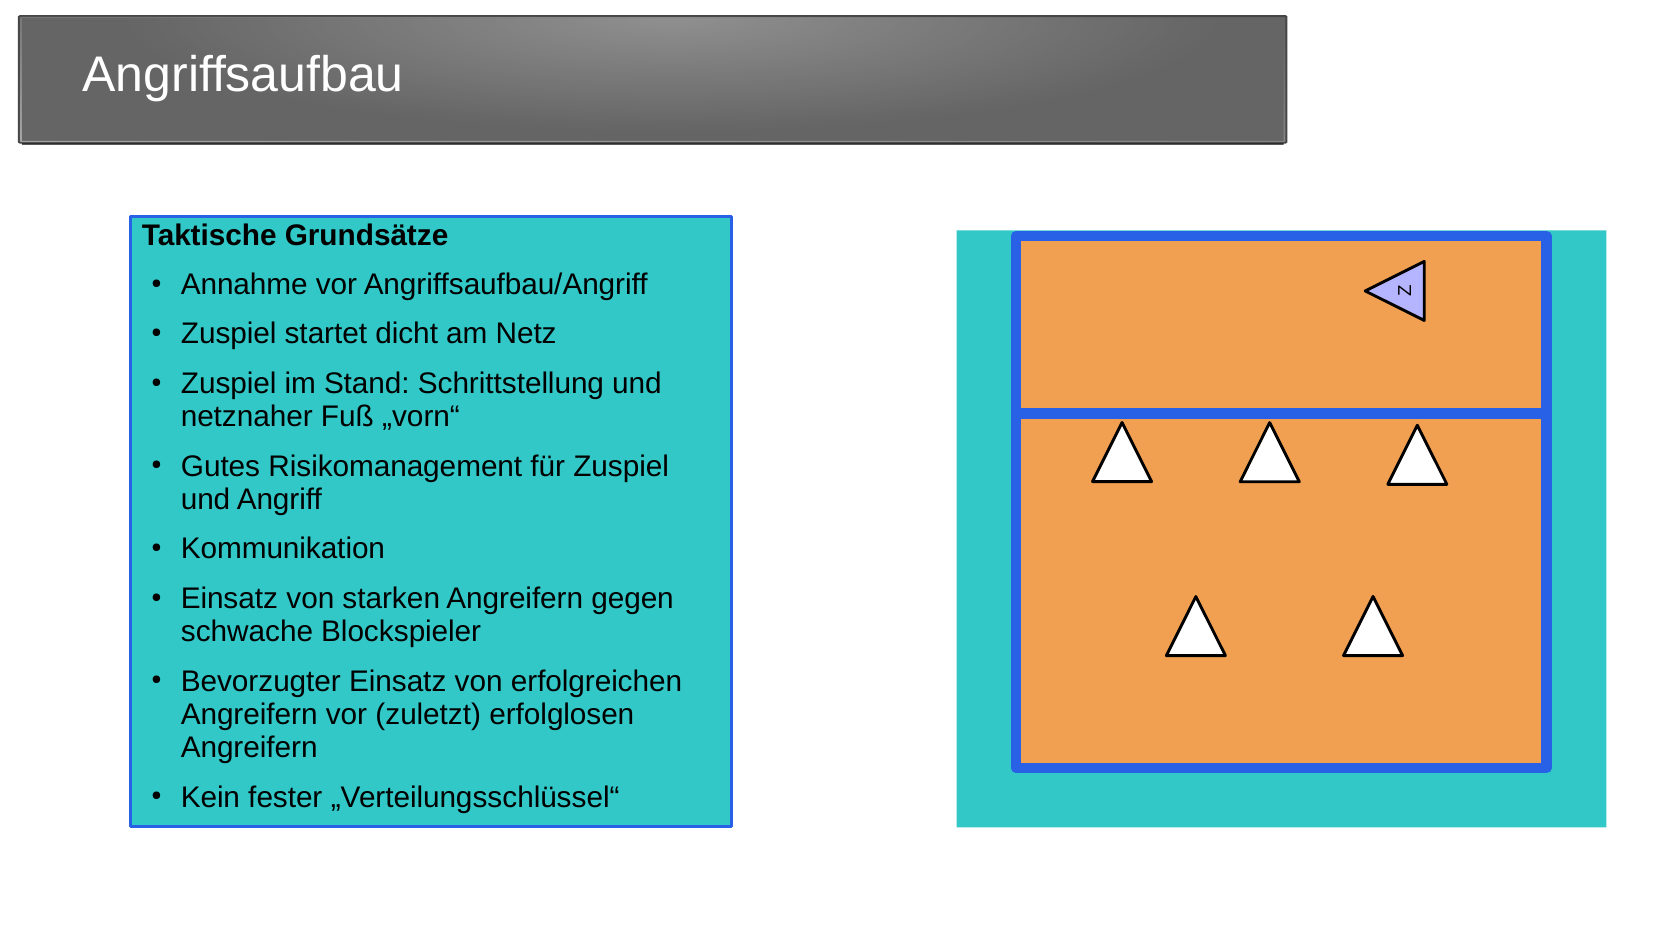

# Angriffsaufbau
Taktische Grundsätze
Annahme vor Angriffsaufbau/Angriff
Zuspiel startet dicht am Netz
Zuspiel im Stand: Schrittstellung und netznaher Fuß „vorn“
Gutes Risikomanagement für Zuspiel und Angriff
Kommunikation
Einsatz von starken Angreifern gegen schwache Blockspieler
Bevorzugter Einsatz von erfolgreichen Angreifern vor (zuletzt) erfolglosen Angreifern
Kein fester „Verteilungsschlüssel“
Z
I
I
I
I
I
I
II
II
II
III
III
III
IV
IV
IV
V
V
V
VI
VI
VI